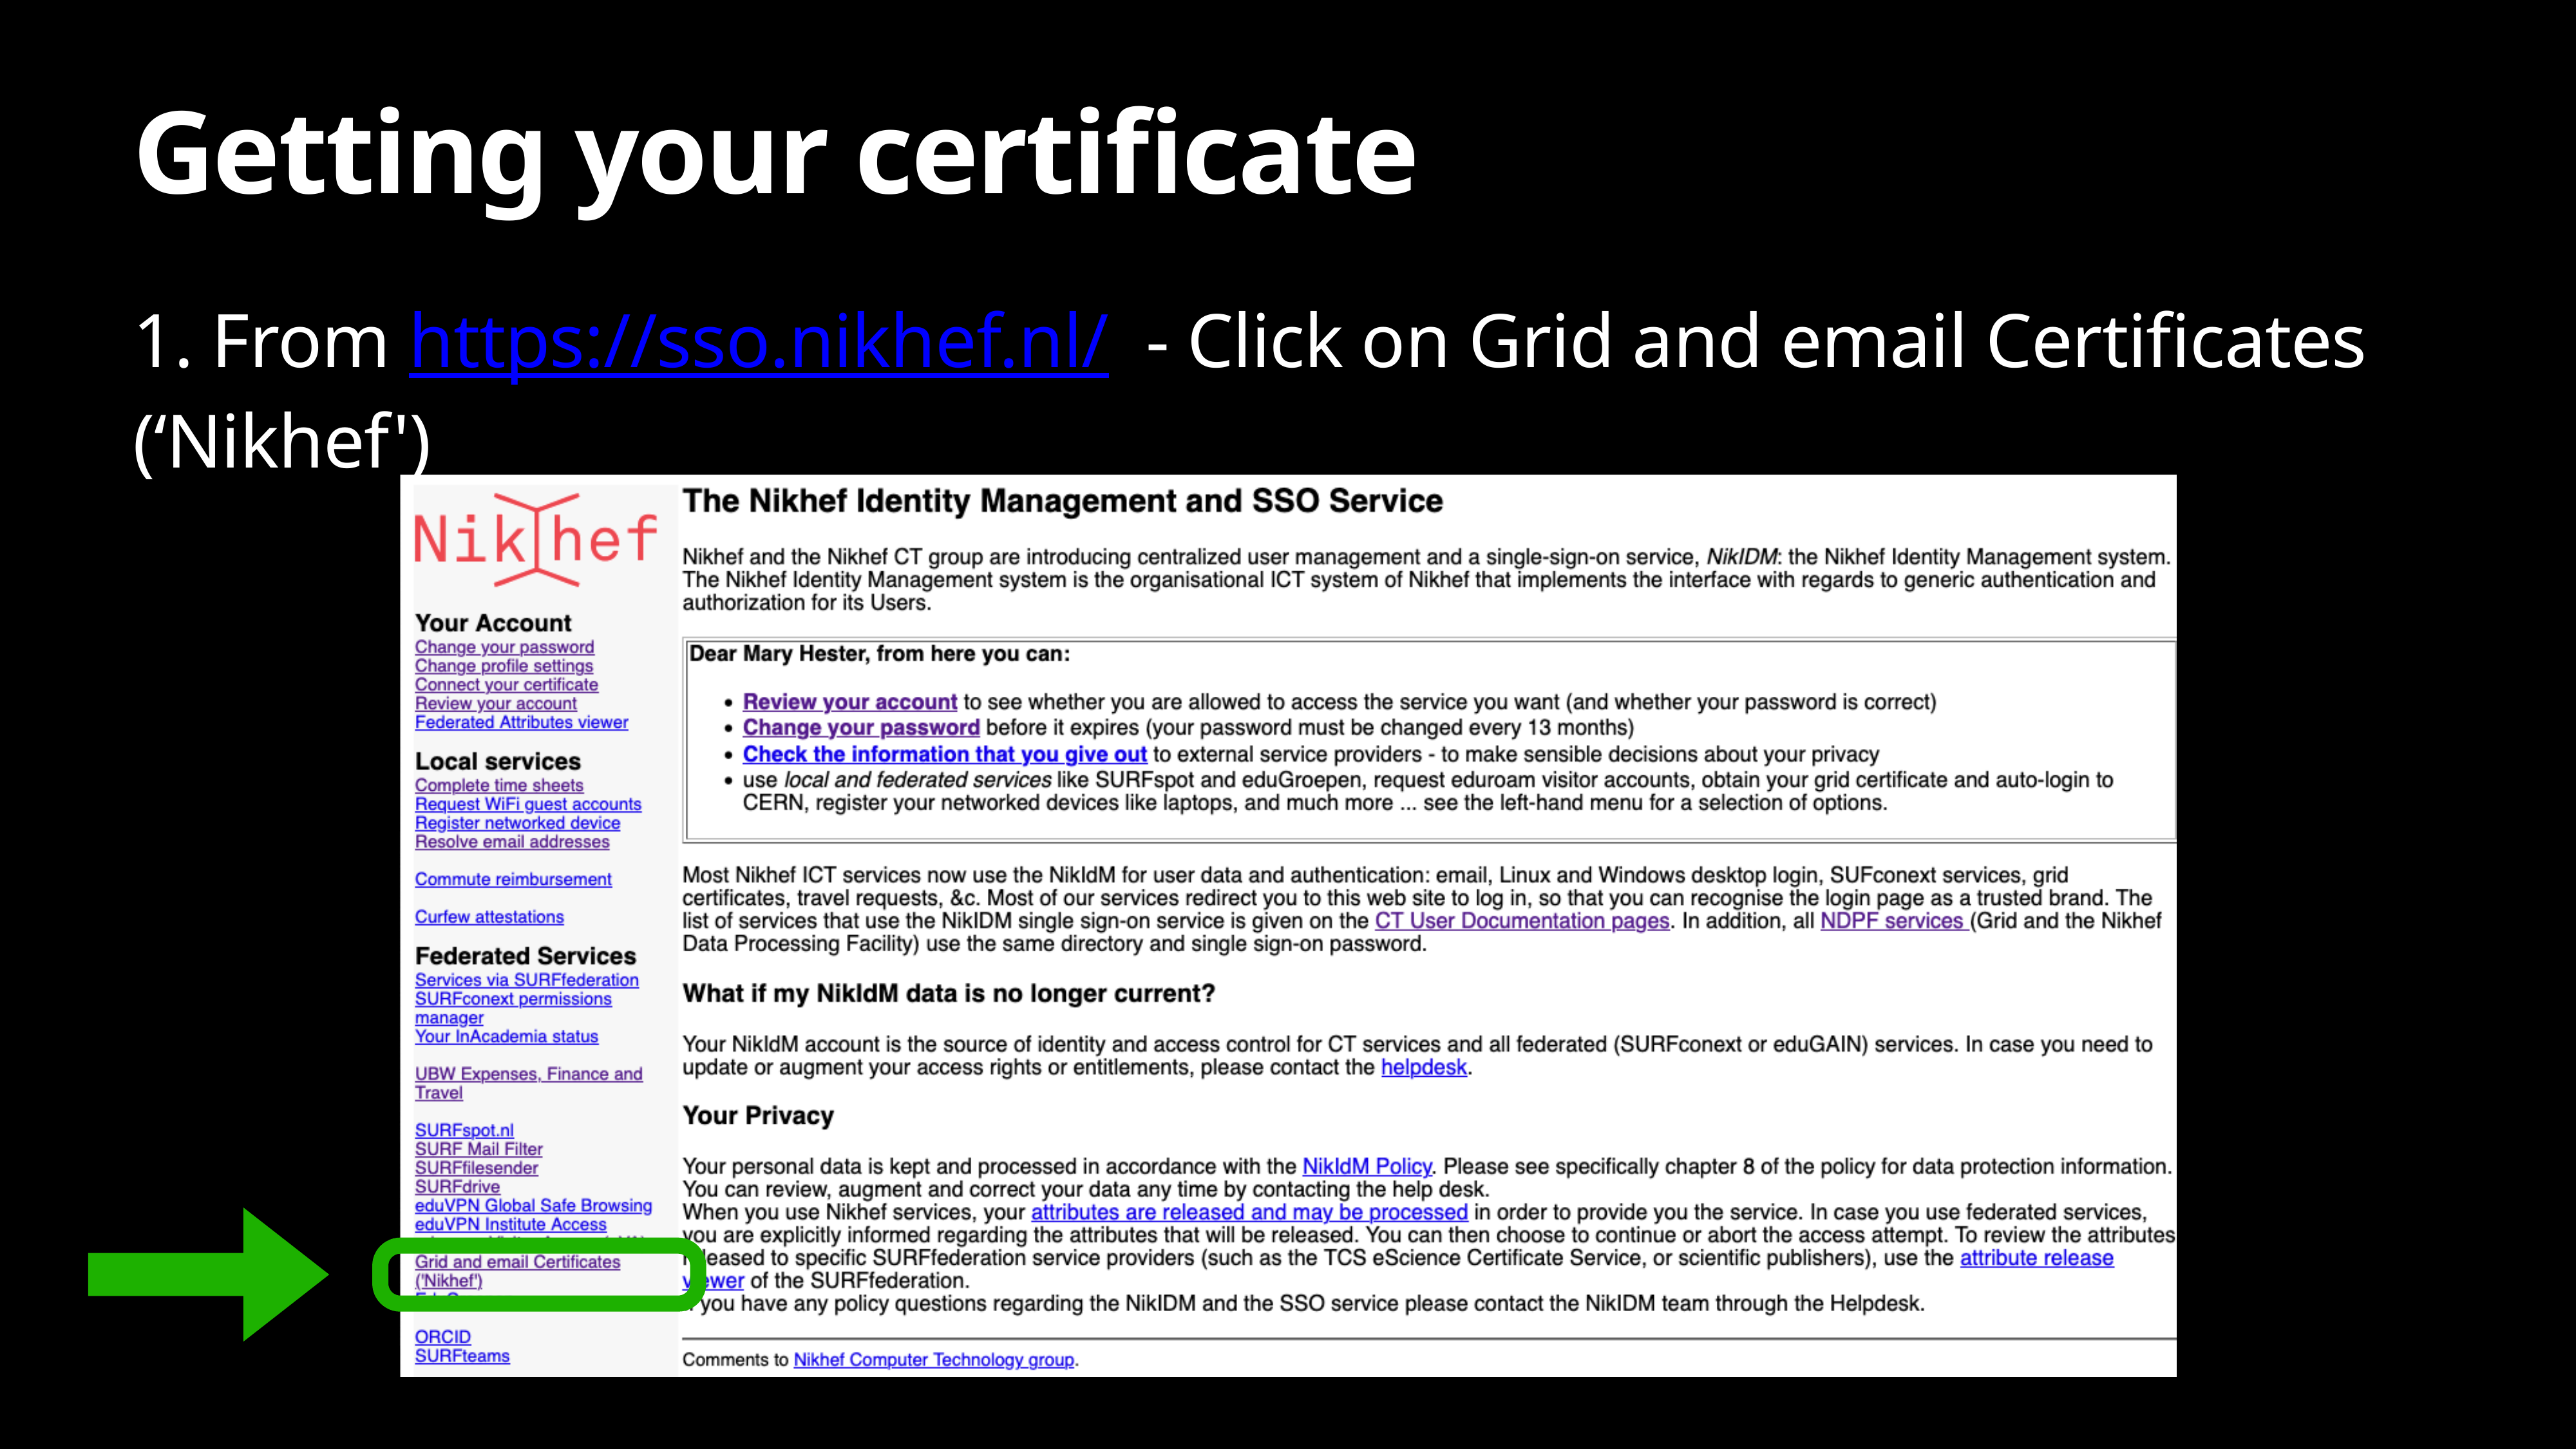

# Getting your certificate
1. From https://sso.nikhef.nl/ - Click on Grid and email Certificates (‘Nikhef')